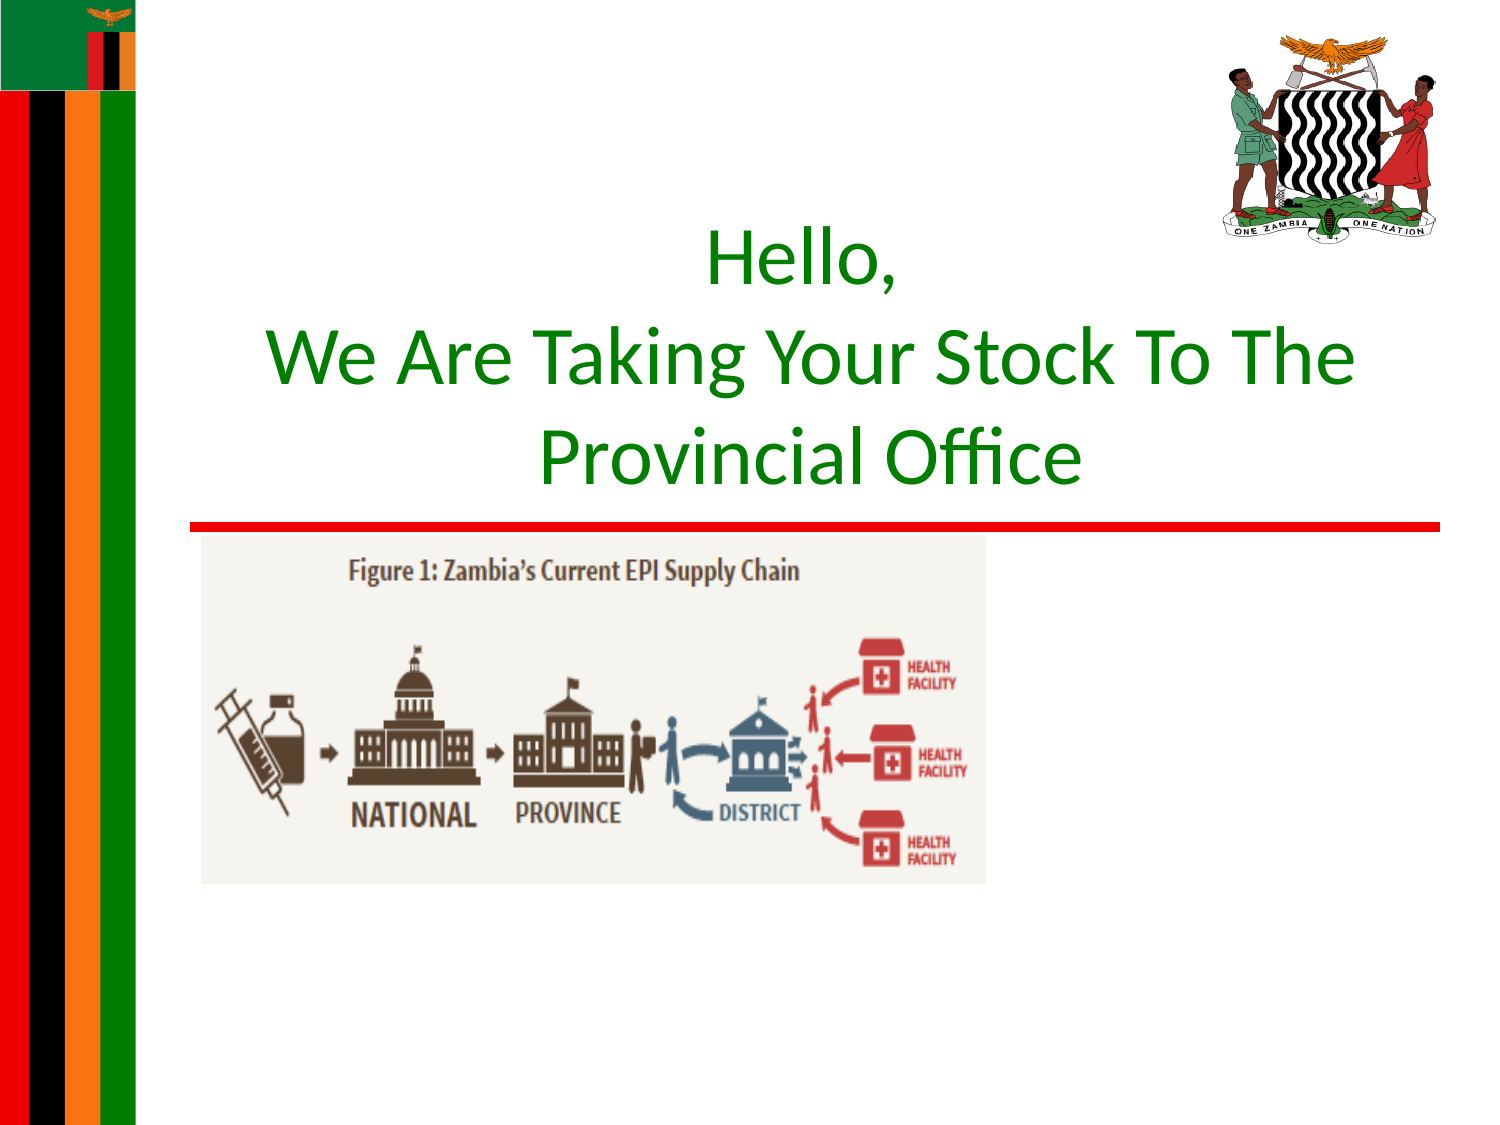

# Hello, We Are Taking Your Stock To The Provincial Office